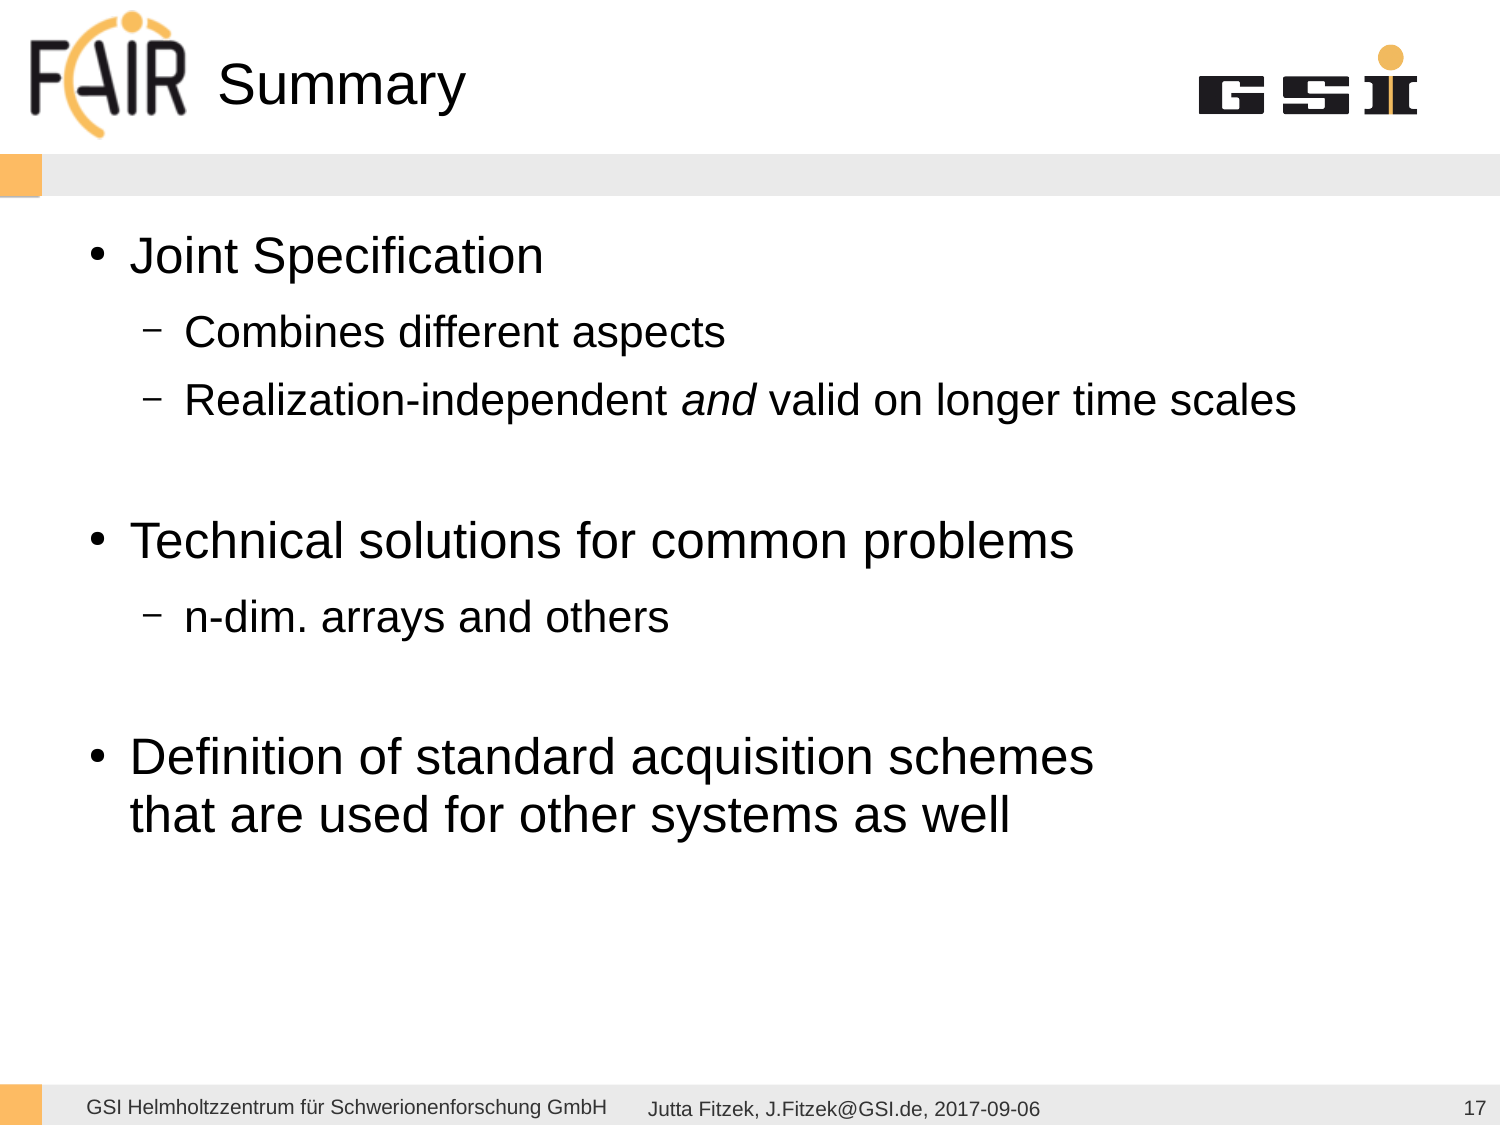

# Summary
Joint Specification
Combines different aspects
Realization-independent and valid on longer time scales
Technical solutions for common problems
n-dim. arrays and others
Definition of standard acquisition schemes
that are used for other systems as well